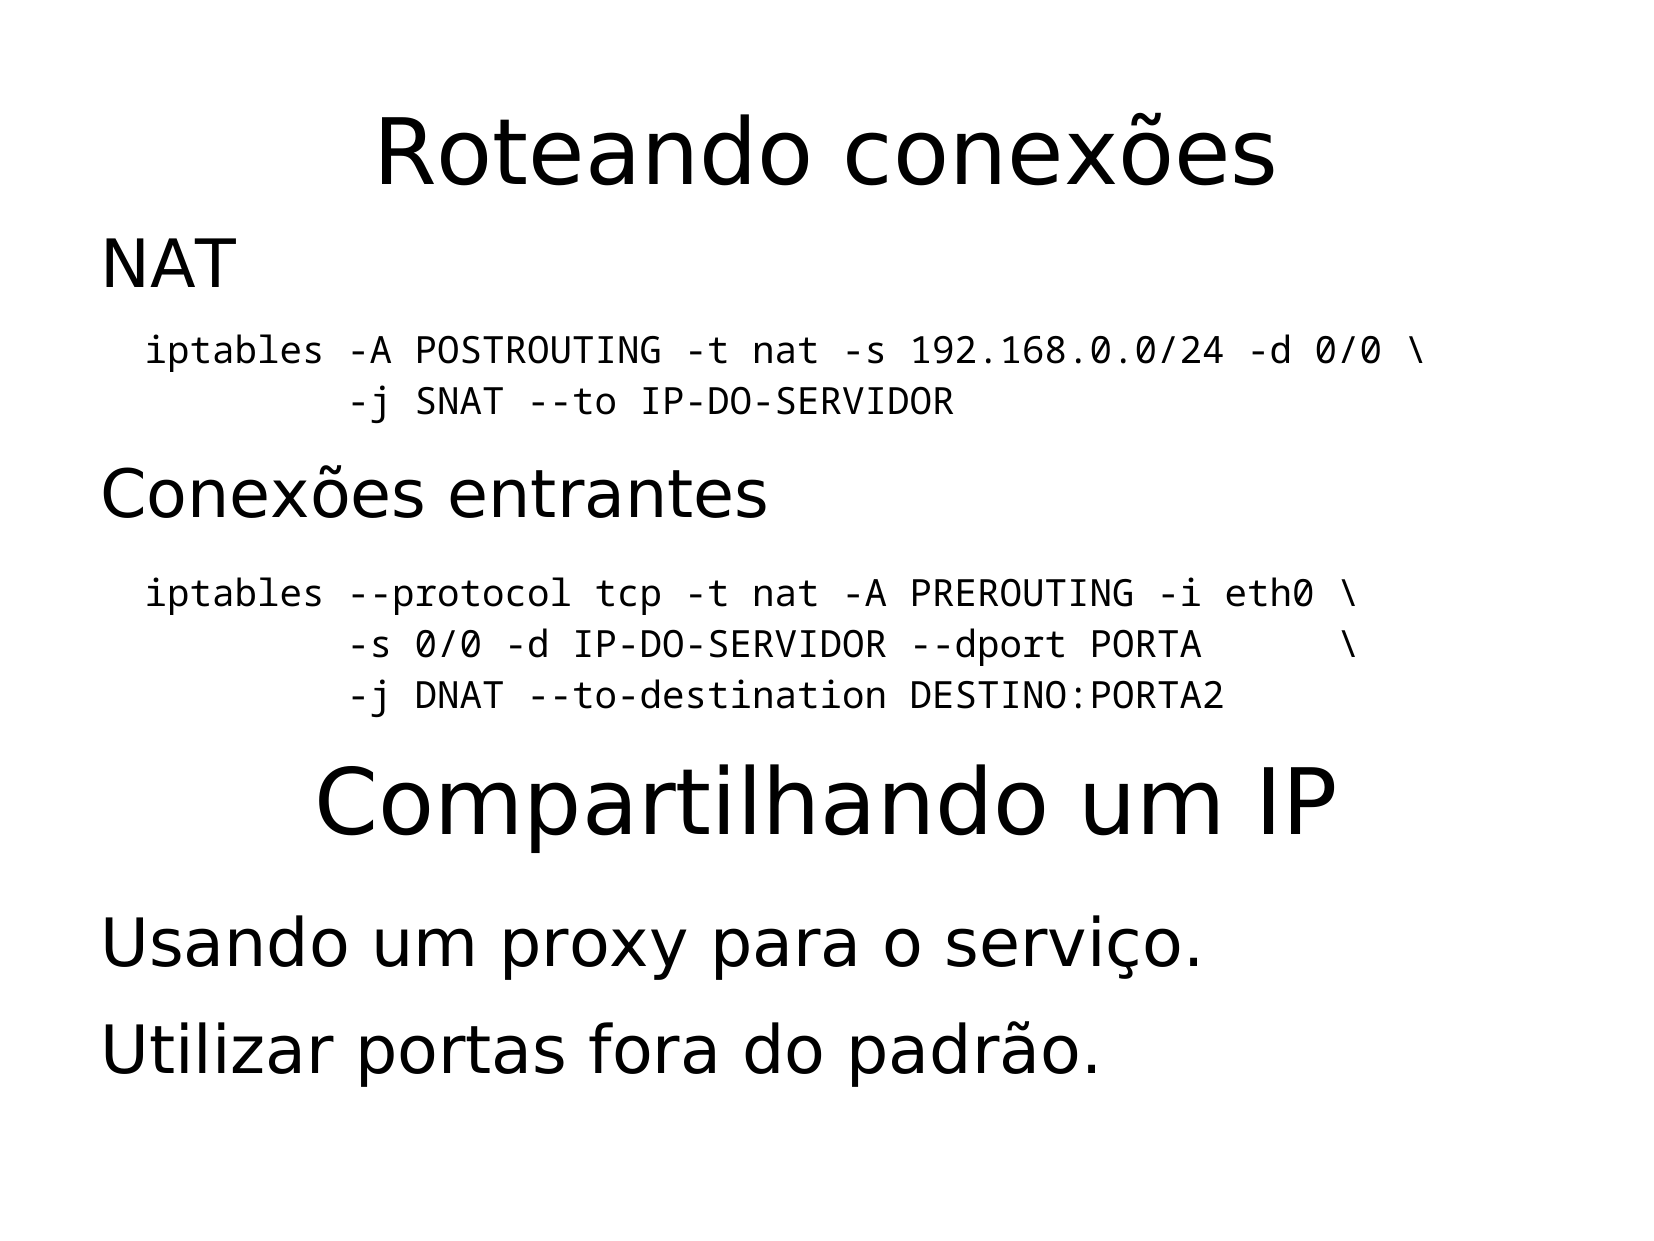

# Roteando conexões
NAT
iptables -A POSTROUTING -t nat -s 192.168.0.0/24 -d 0/0 \
 -j SNAT --to IP-DO-SERVIDOR
Conexões entrantes
iptables --protocol tcp -t nat -A PREROUTING -i eth0 \
 -s 0/0 -d IP-DO-SERVIDOR --dport PORTA \
 -j DNAT --to-destination DESTINO:PORTA2
Compartilhando um IP
Usando um proxy para o serviço.
Utilizar portas fora do padrão.